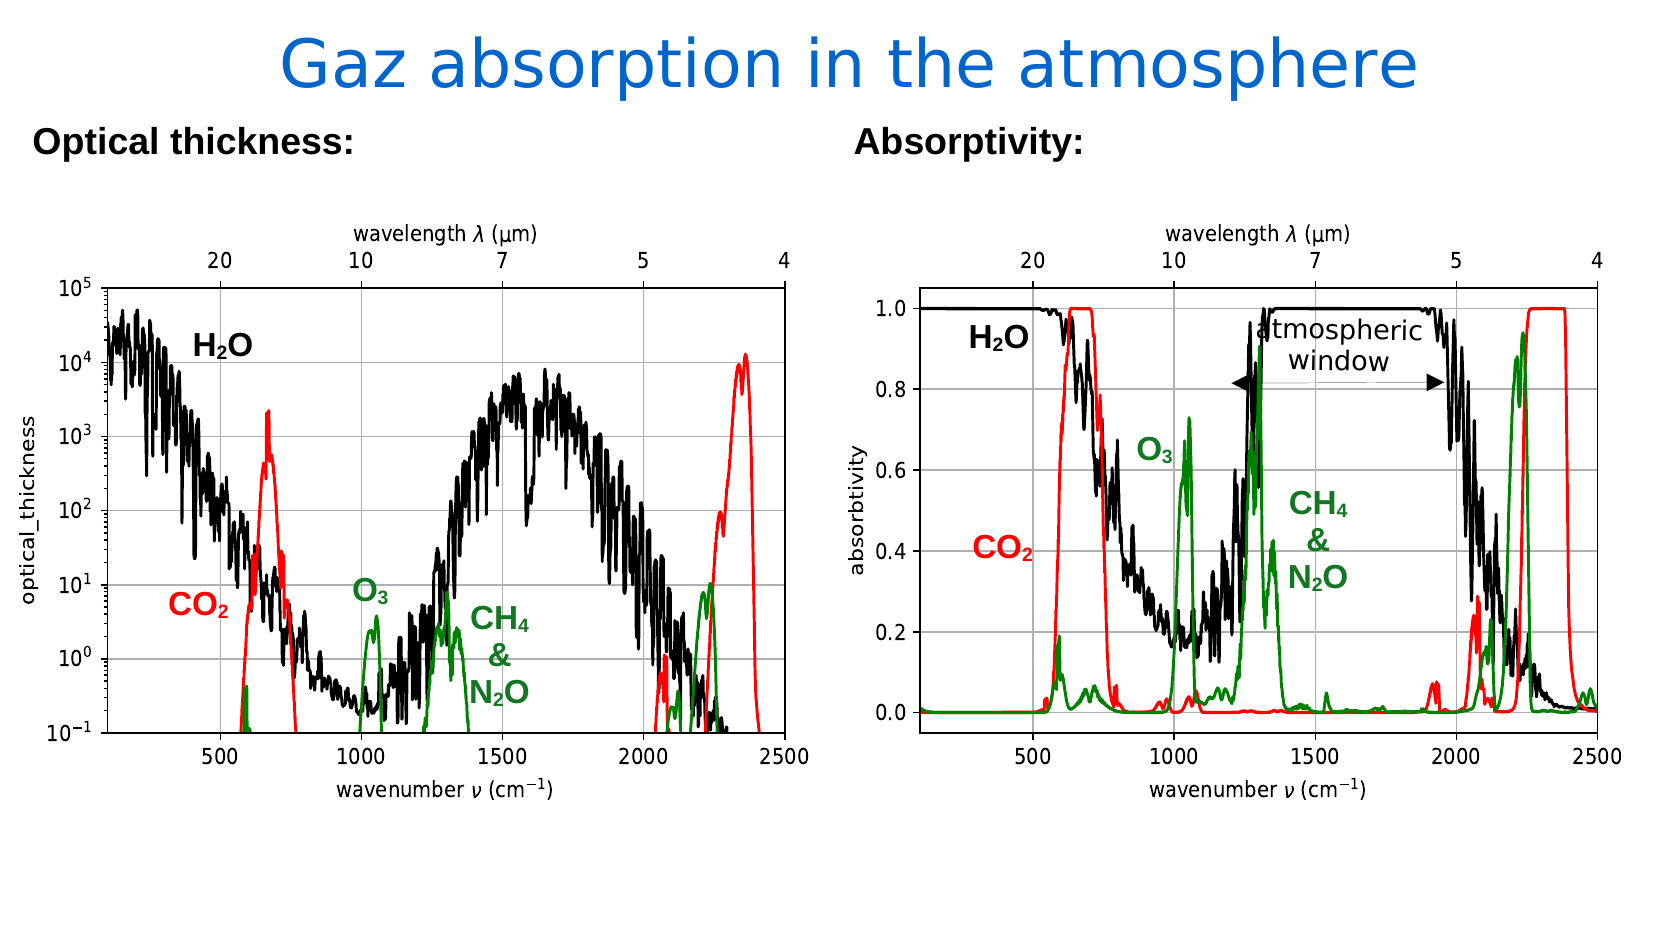

Gaz absorption in the atmosphere
Optical thickness:
Absorptivity:
atmospheric window
H2O
H2O
O3
CH4 & N2O
CO2
O3
CO2
CH4 & N2O